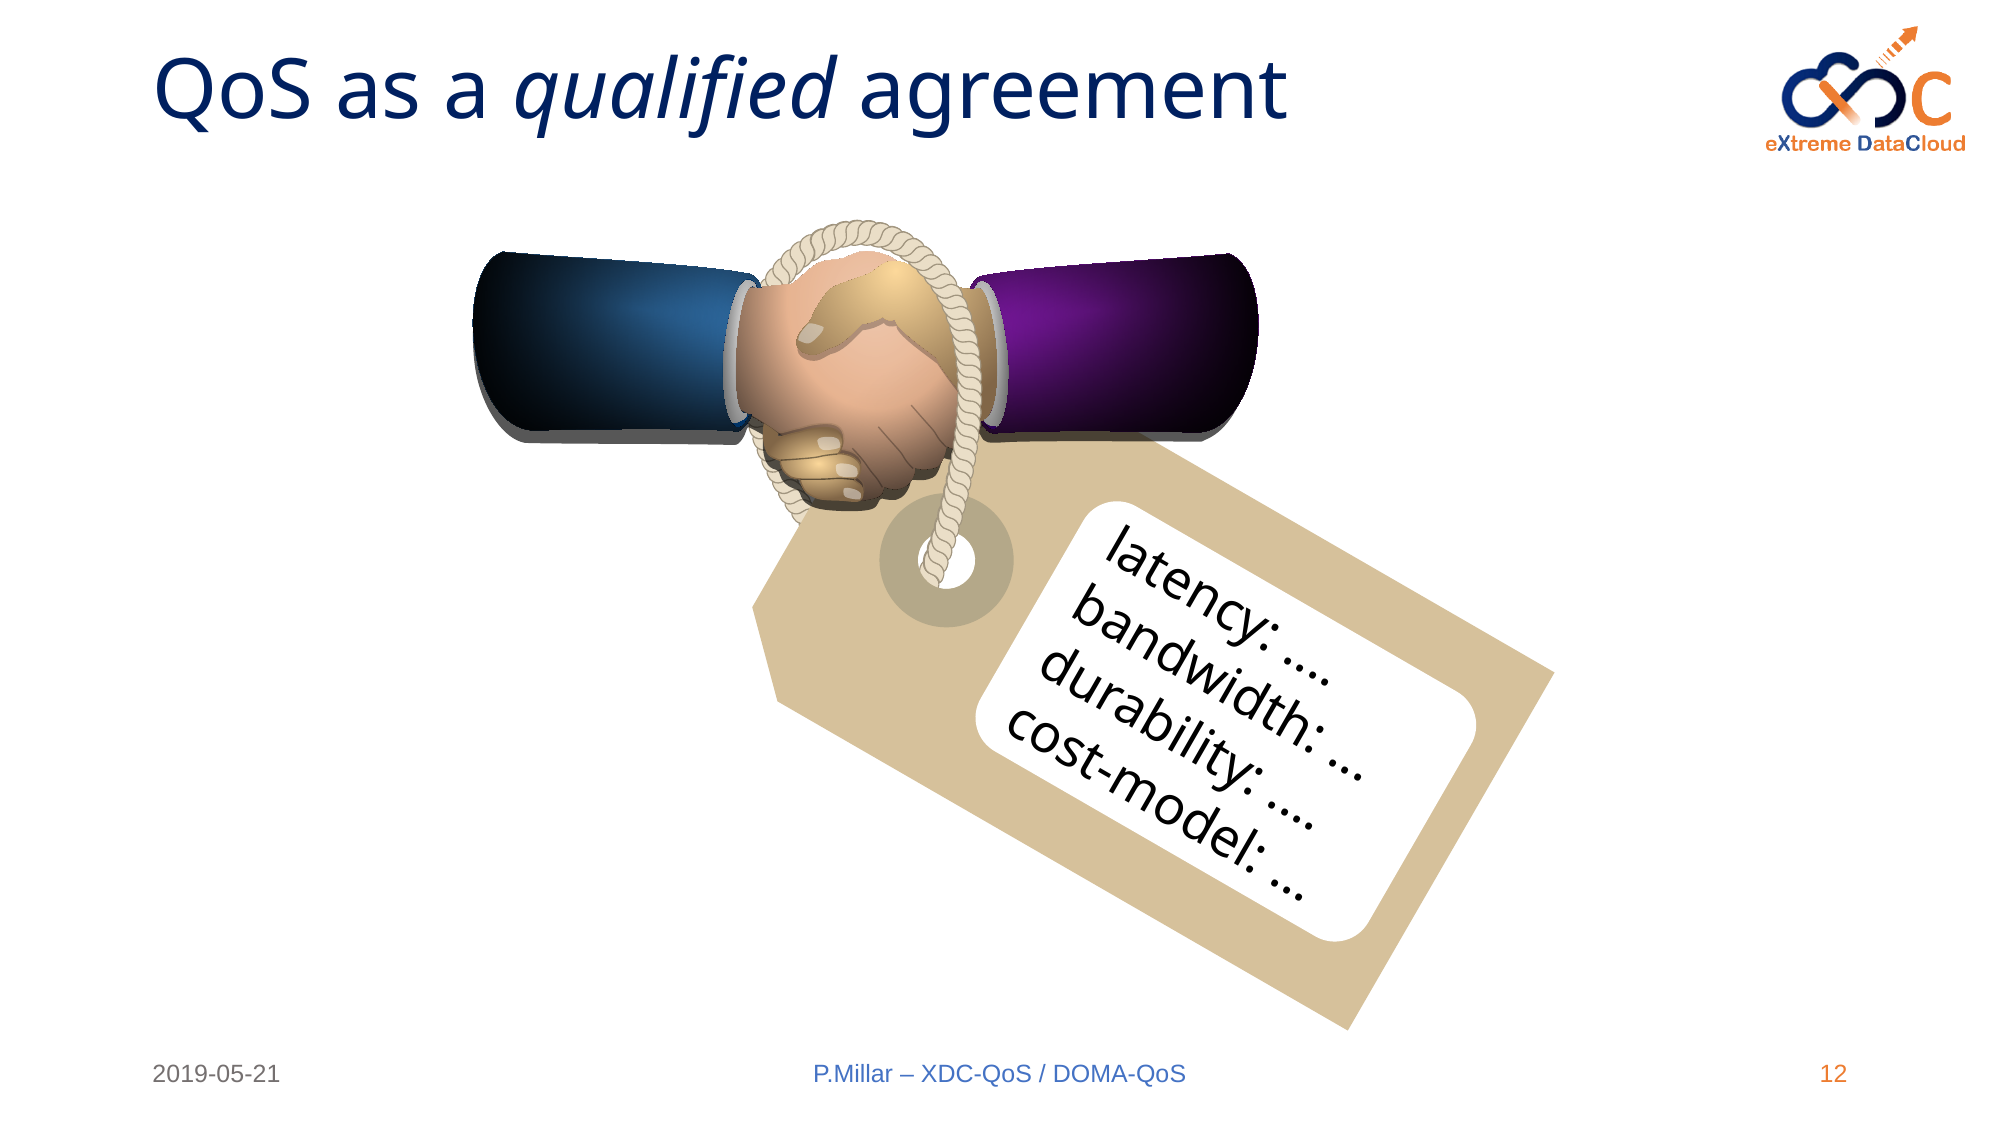

# QoS as a qualified agreement
2019-05-21
P.Millar – XDC-QoS / DOMA-QoS